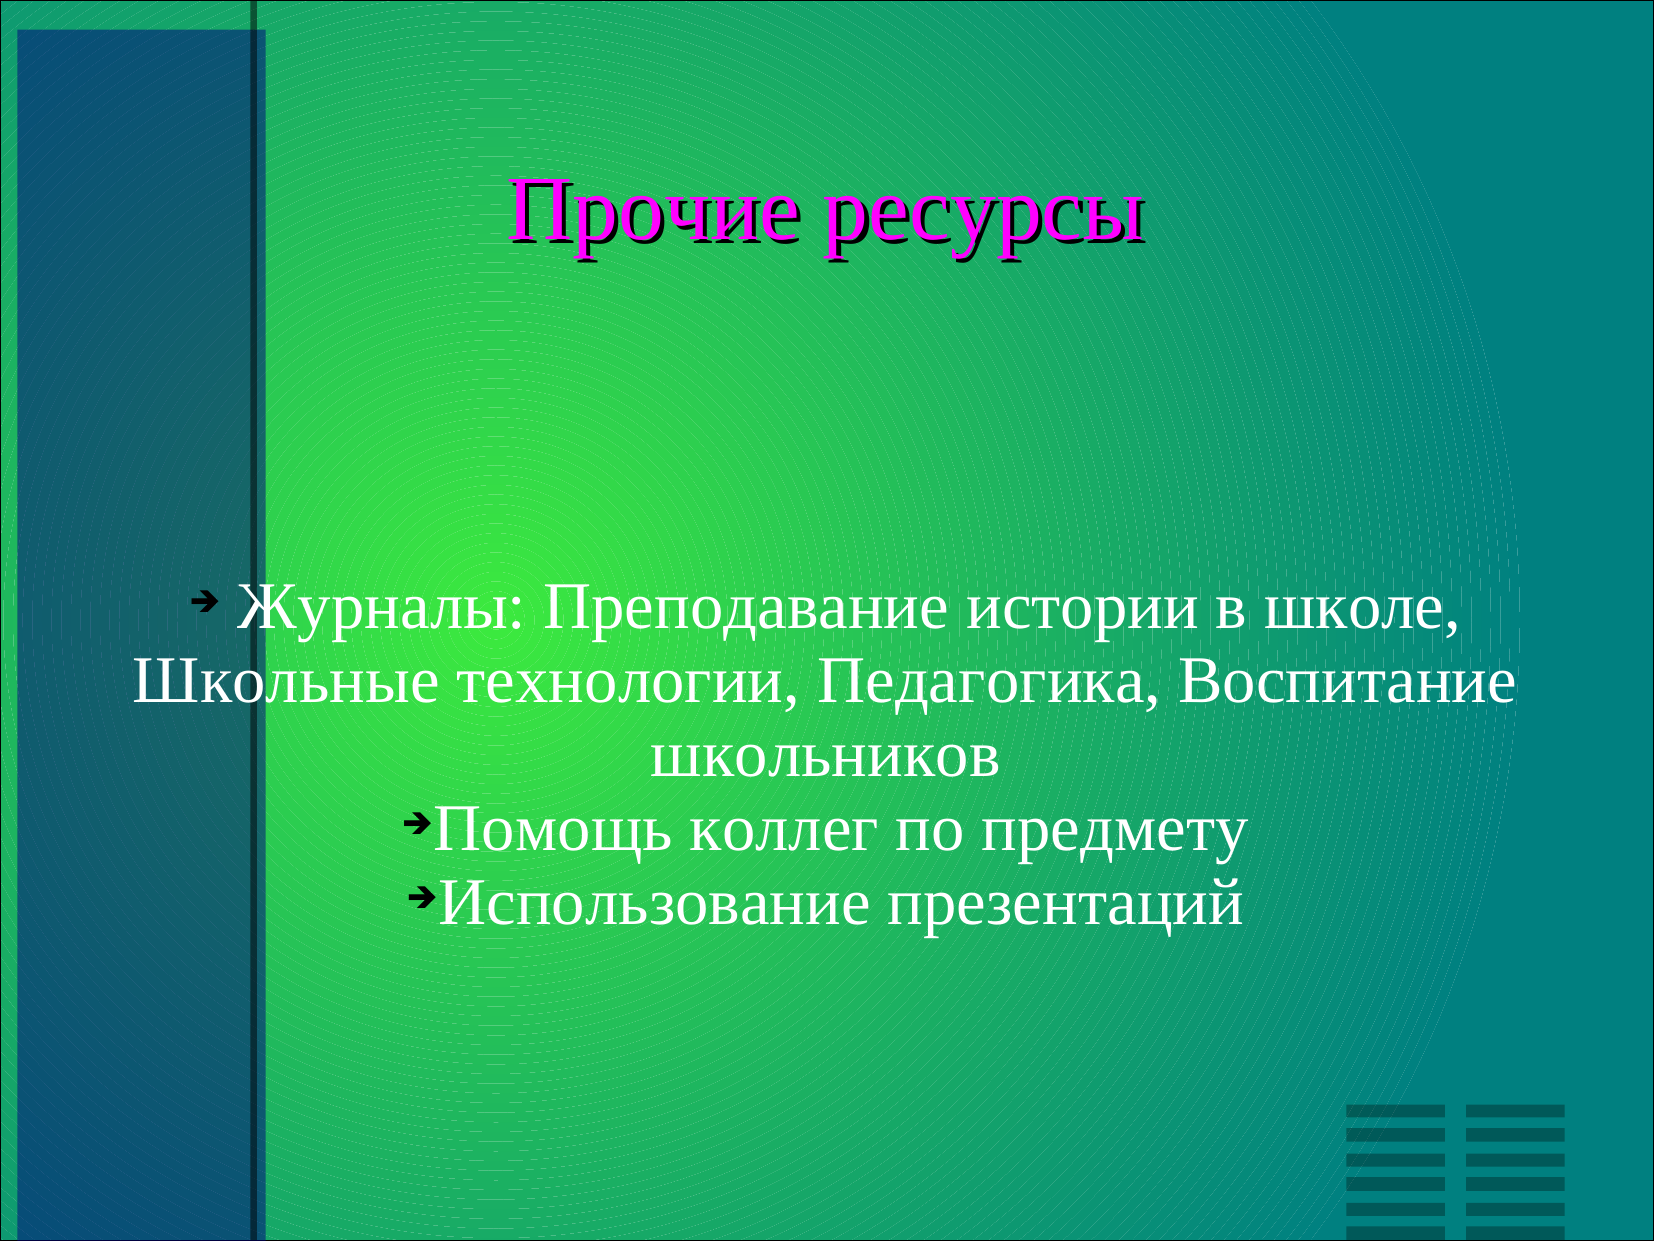

# Прочие ресурсы
 Журналы: Преподавание истории в школе, Школьные технологии, Педагогика, Воспитание школьников
Помощь коллег по предмету
Использование презентаций